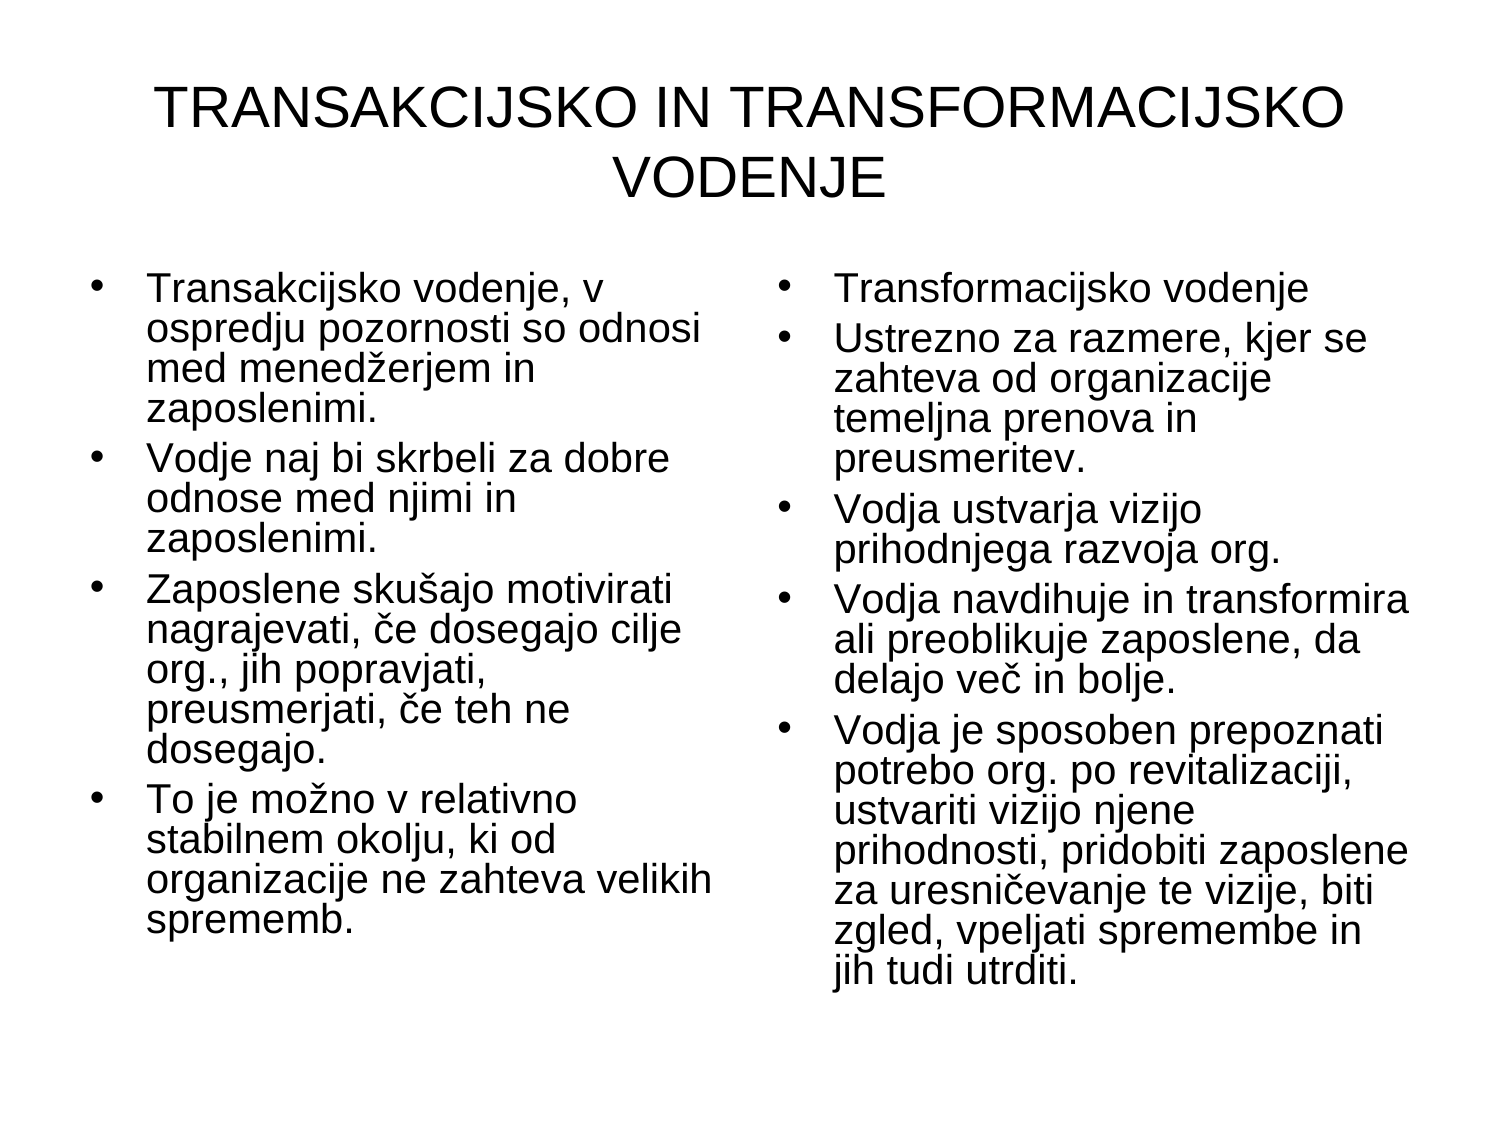

# TRANSAKCIJSKO IN TRANSFORMACIJSKO VODENJE
Transakcijsko vodenje, v ospredju pozornosti so odnosi med menedžerjem in zaposlenimi.
Vodje naj bi skrbeli za dobre odnose med njimi in zaposlenimi.
Zaposlene skušajo motivirati nagrajevati, če dosegajo cilje org., jih popravjati, preusmerjati, če teh ne dosegajo.
To je možno v relativno stabilnem okolju, ki od organizacije ne zahteva velikih sprememb.
Transformacijsko vodenje
Ustrezno za razmere, kjer se zahteva od organizacije temeljna prenova in preusmeritev.
Vodja ustvarja vizijo prihodnjega razvoja org.
Vodja navdihuje in transformira ali preoblikuje zaposlene, da delajo več in bolje.
Vodja je sposoben prepoznati potrebo org. po revitalizaciji, ustvariti vizijo njene prihodnosti, pridobiti zaposlene za uresničevanje te vizije, biti zgled, vpeljati spremembe in jih tudi utrditi.